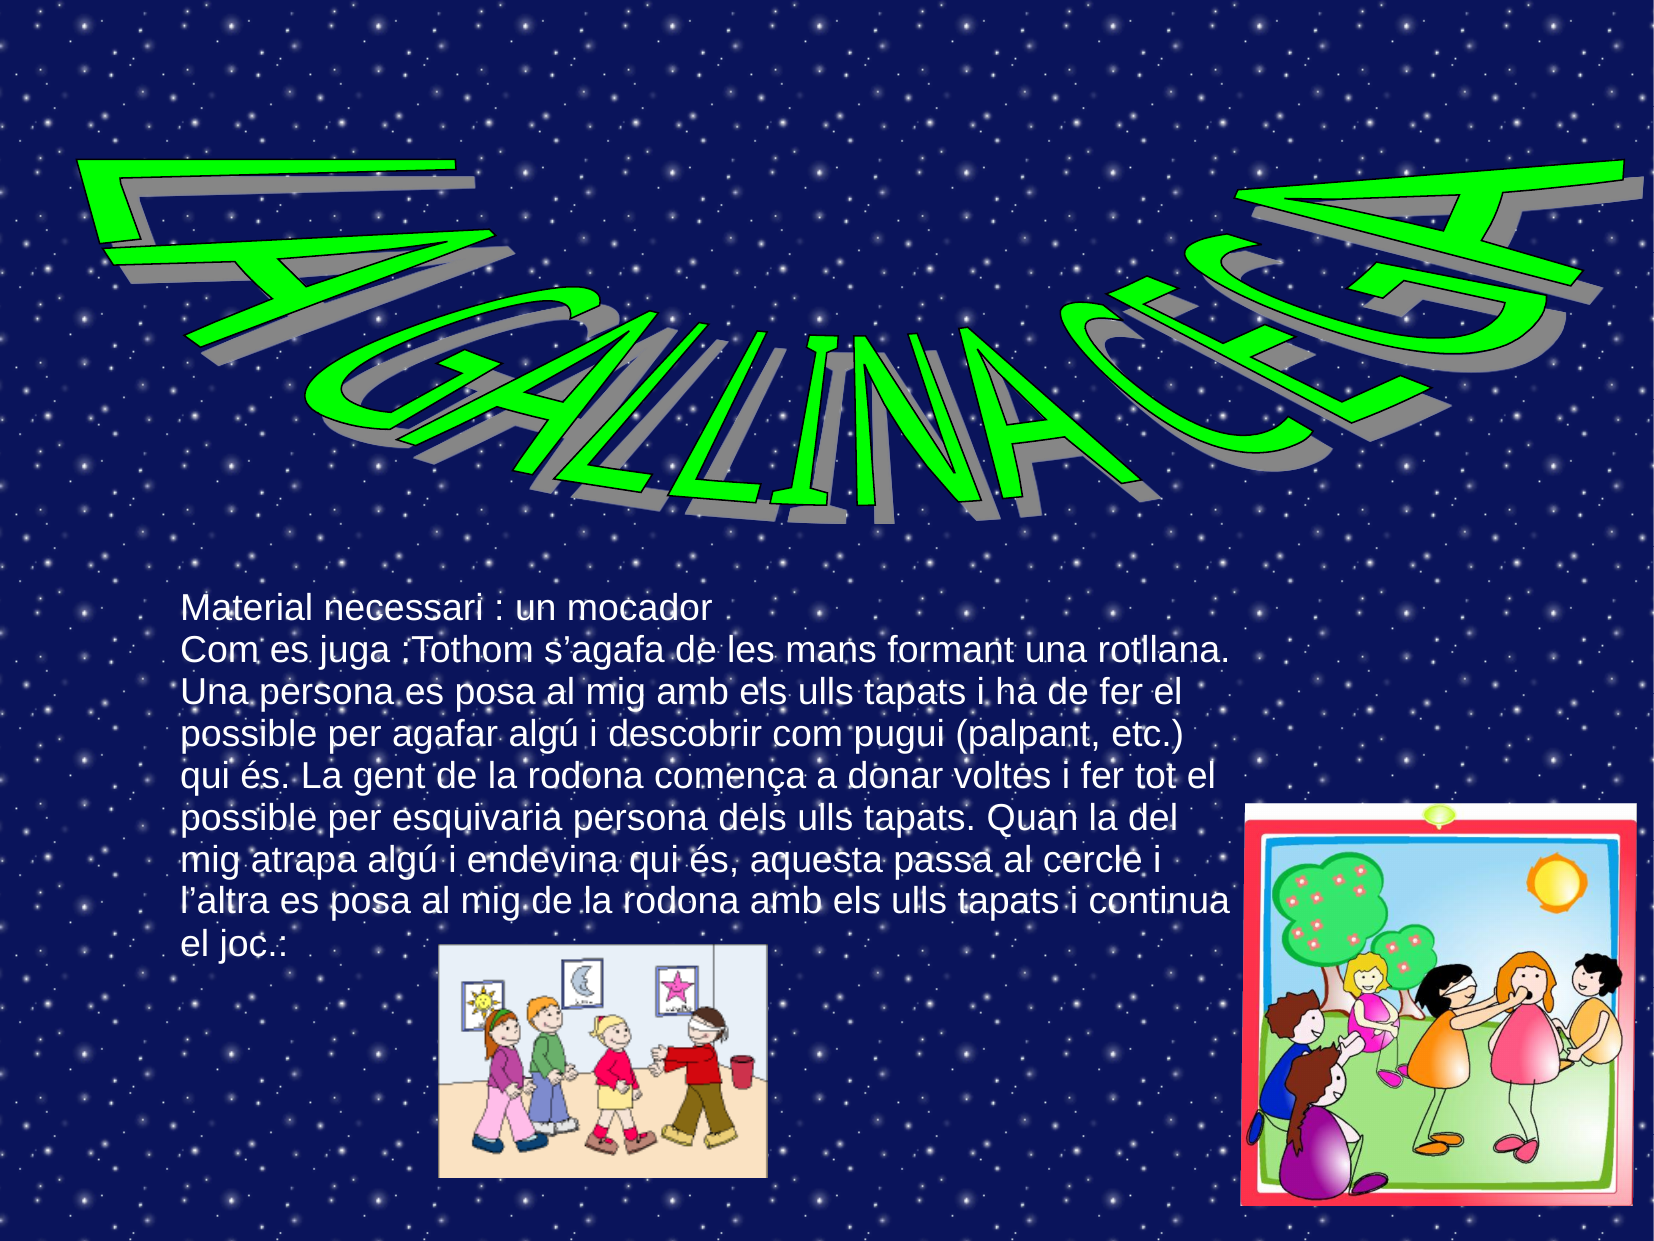

LA GALLINA CEGA
Material necessari : un mocador
Com es juga :Tothom s’agafa de les mans formant una rotllana. Una persona es posa al mig amb els ulls tapats i ha de fer el possible per agafar algú i descobrir com pugui (palpant, etc.) qui és. La gent de la rodona comença a donar voltes i fer tot el possible per esquivaria persona dels ulls tapats. Quan la del mig atrapa algú i endevina qui és, aquesta passa al cercle i l’altra es posa al mig de la rodona amb els ulls tapats i continua el joc.: